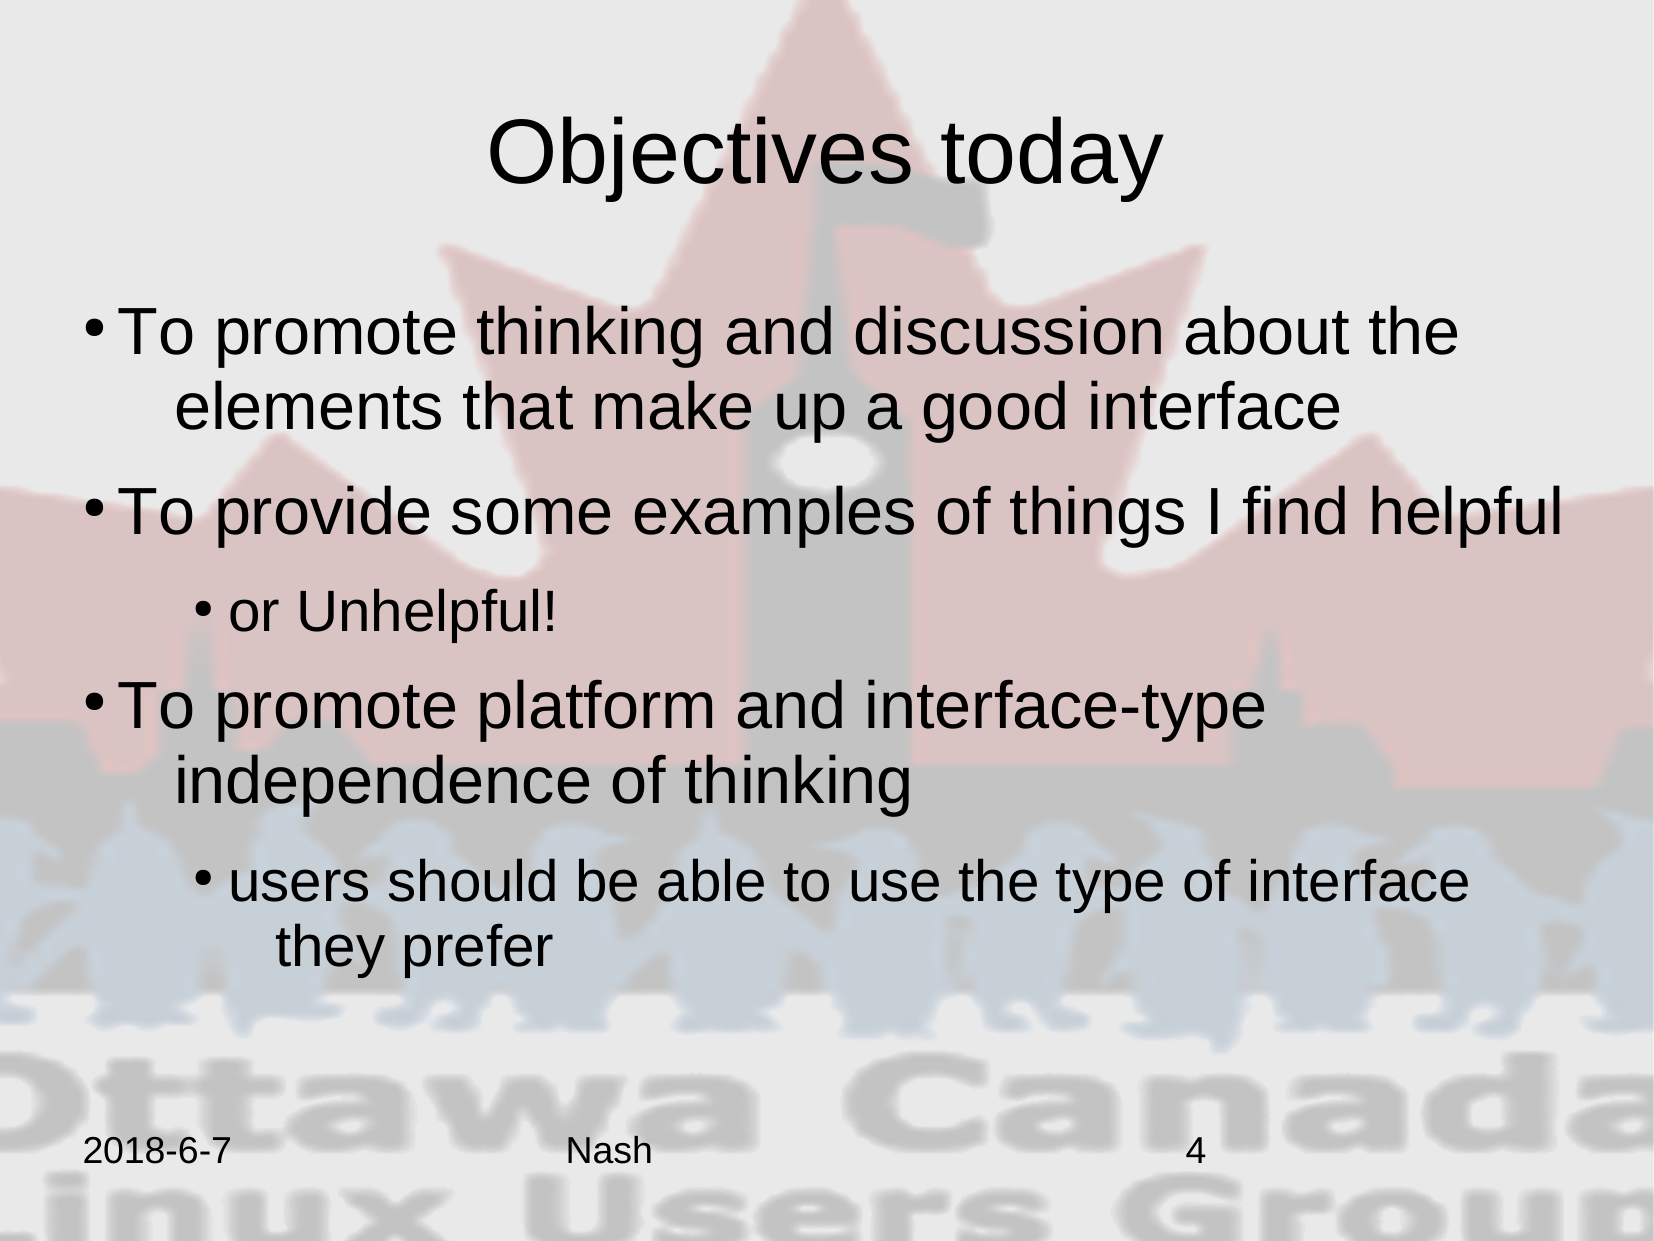

# Objectives today
To promote thinking and discussion about the elements that make up a good interface
To provide some examples of things I find helpful
or Unhelpful!
To promote platform and interface-type independence of thinking
users should be able to use the type of interface they prefer
4